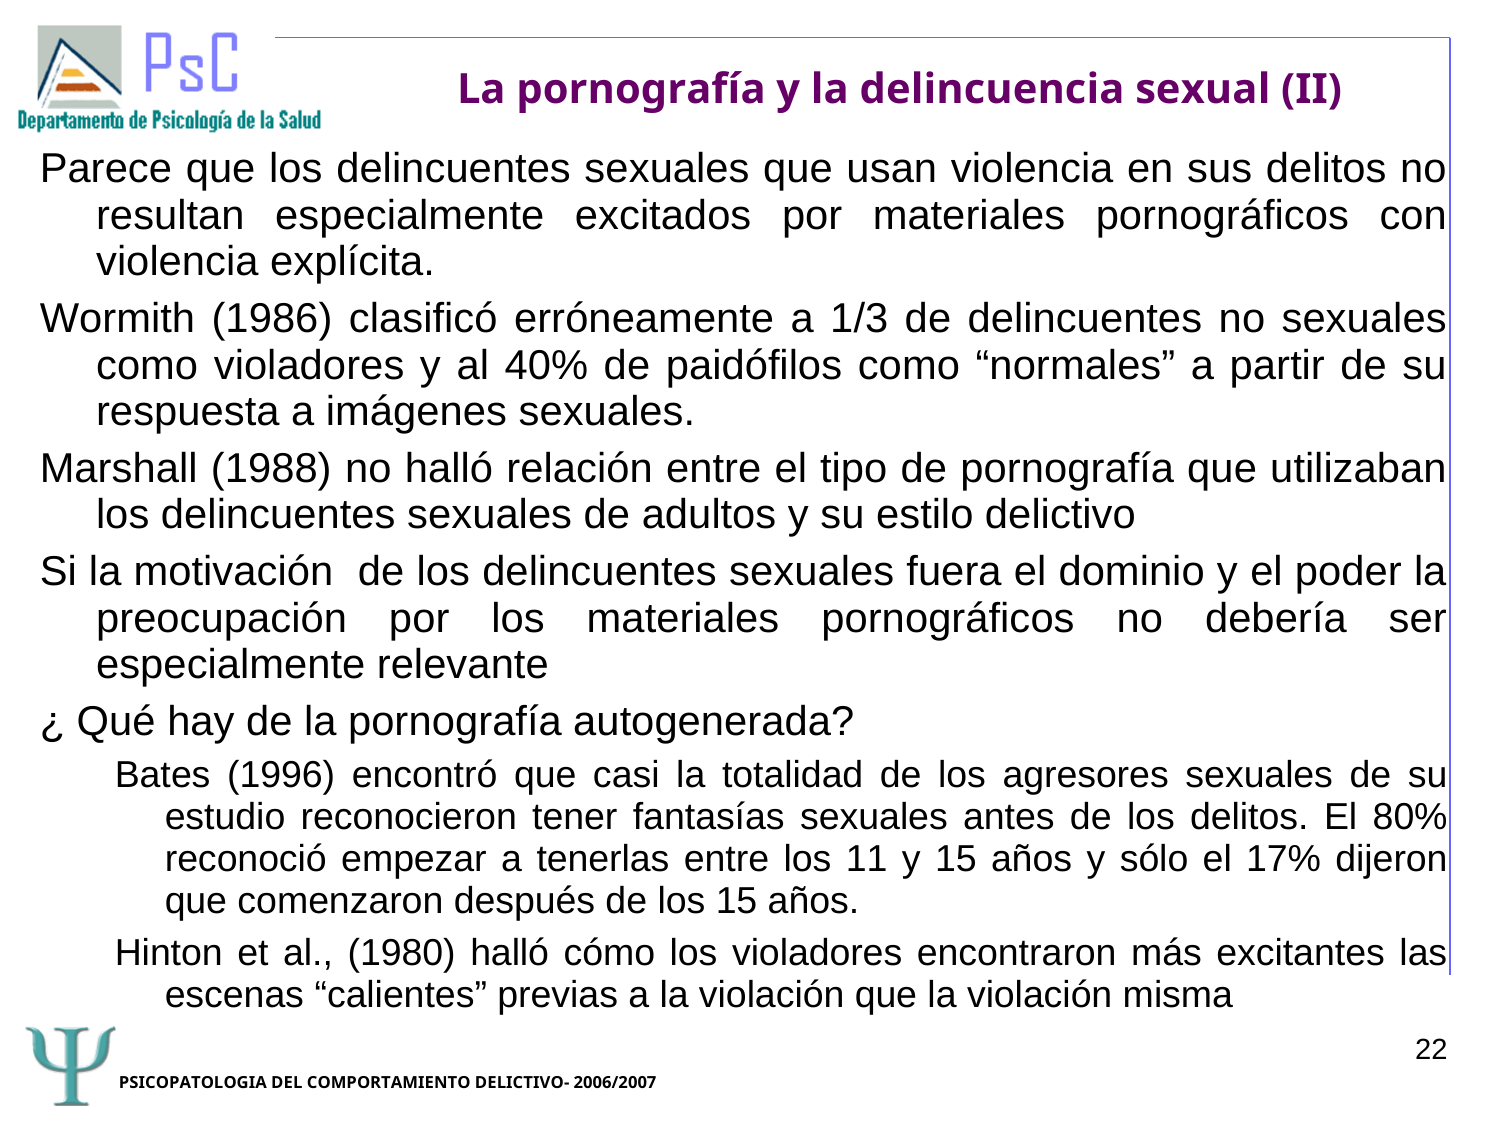

# La pornografía y la delincuencia sexual (II)
Parece que los delincuentes sexuales que usan violencia en sus delitos no resultan especialmente excitados por materiales pornográficos con violencia explícita.
Wormith (1986) clasificó erróneamente a 1/3 de delincuentes no sexuales como violadores y al 40% de paidófilos como “normales” a partir de su respuesta a imágenes sexuales.
Marshall (1988) no halló relación entre el tipo de pornografía que utilizaban los delincuentes sexuales de adultos y su estilo delictivo
Si la motivación de los delincuentes sexuales fuera el dominio y el poder la preocupación por los materiales pornográficos no debería ser especialmente relevante
¿ Qué hay de la pornografía autogenerada?
Bates (1996) encontró que casi la totalidad de los agresores sexuales de su estudio reconocieron tener fantasías sexuales antes de los delitos. El 80% reconoció empezar a tenerlas entre los 11 y 15 años y sólo el 17% dijeron que comenzaron después de los 15 años.
Hinton et al., (1980) halló cómo los violadores encontraron más excitantes las escenas “calientes” previas a la violación que la violación misma
22